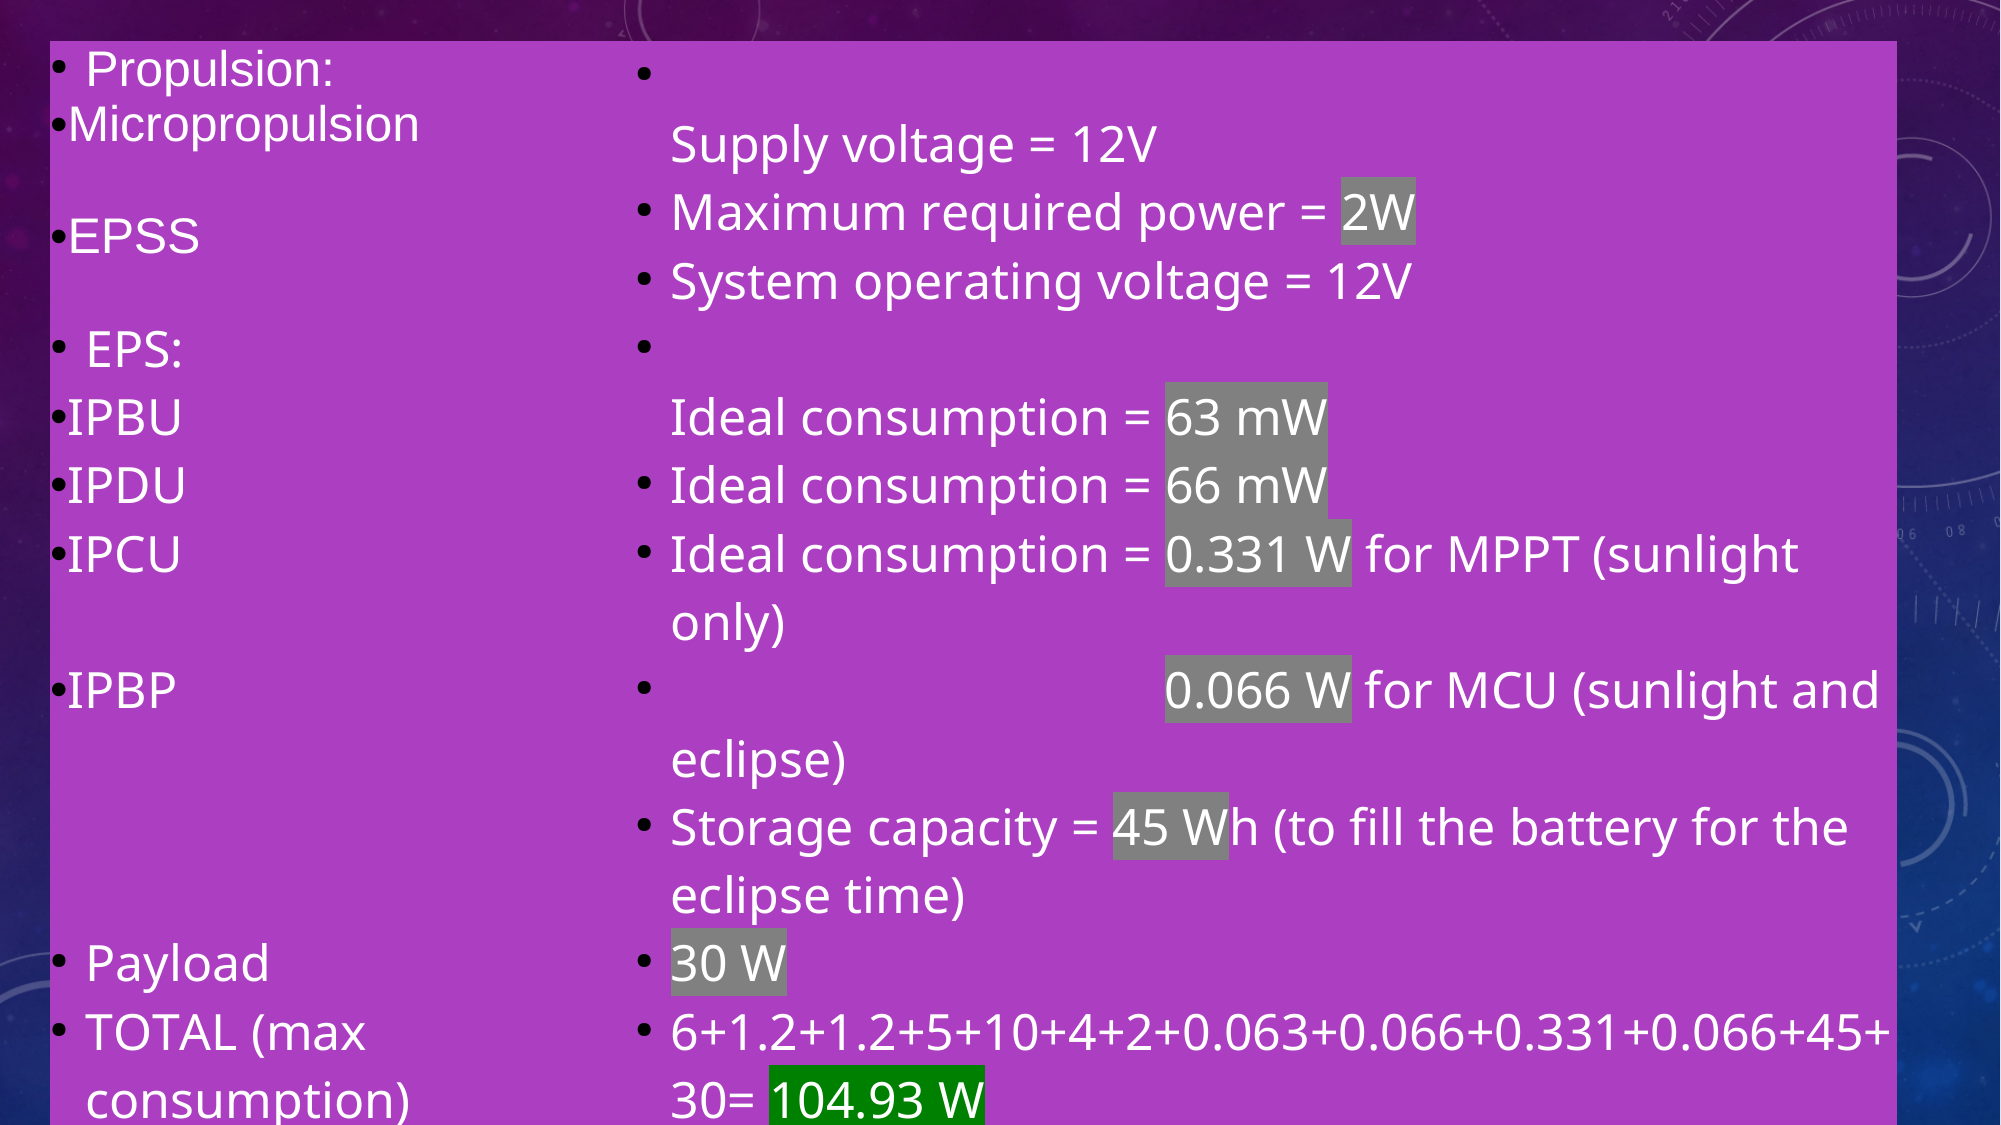

| Propulsion: Micropropulsion EPSS | Supply voltage = 12V Maximum required power = 2W System operating voltage = 12V |
| --- | --- |
| EPS: IPBU IPDU IPCU IPBP | Ideal consumption = 63 mW Ideal consumption = 66 mW Ideal consumption = 0.331 W for MPPT (sunlight only)                                   0.066 W for MCU (sunlight and eclipse) Storage capacity = 45 Wh (to fill the battery for the eclipse time) |
| Payload | 30 W |
| TOTAL (max consumption) | 6+1.2+1.2+5+10+4+2+0.063+0.066+0.331+0.066+45+30= 104.93 W Margin of 50%  power required during daylight = 157,4 W |